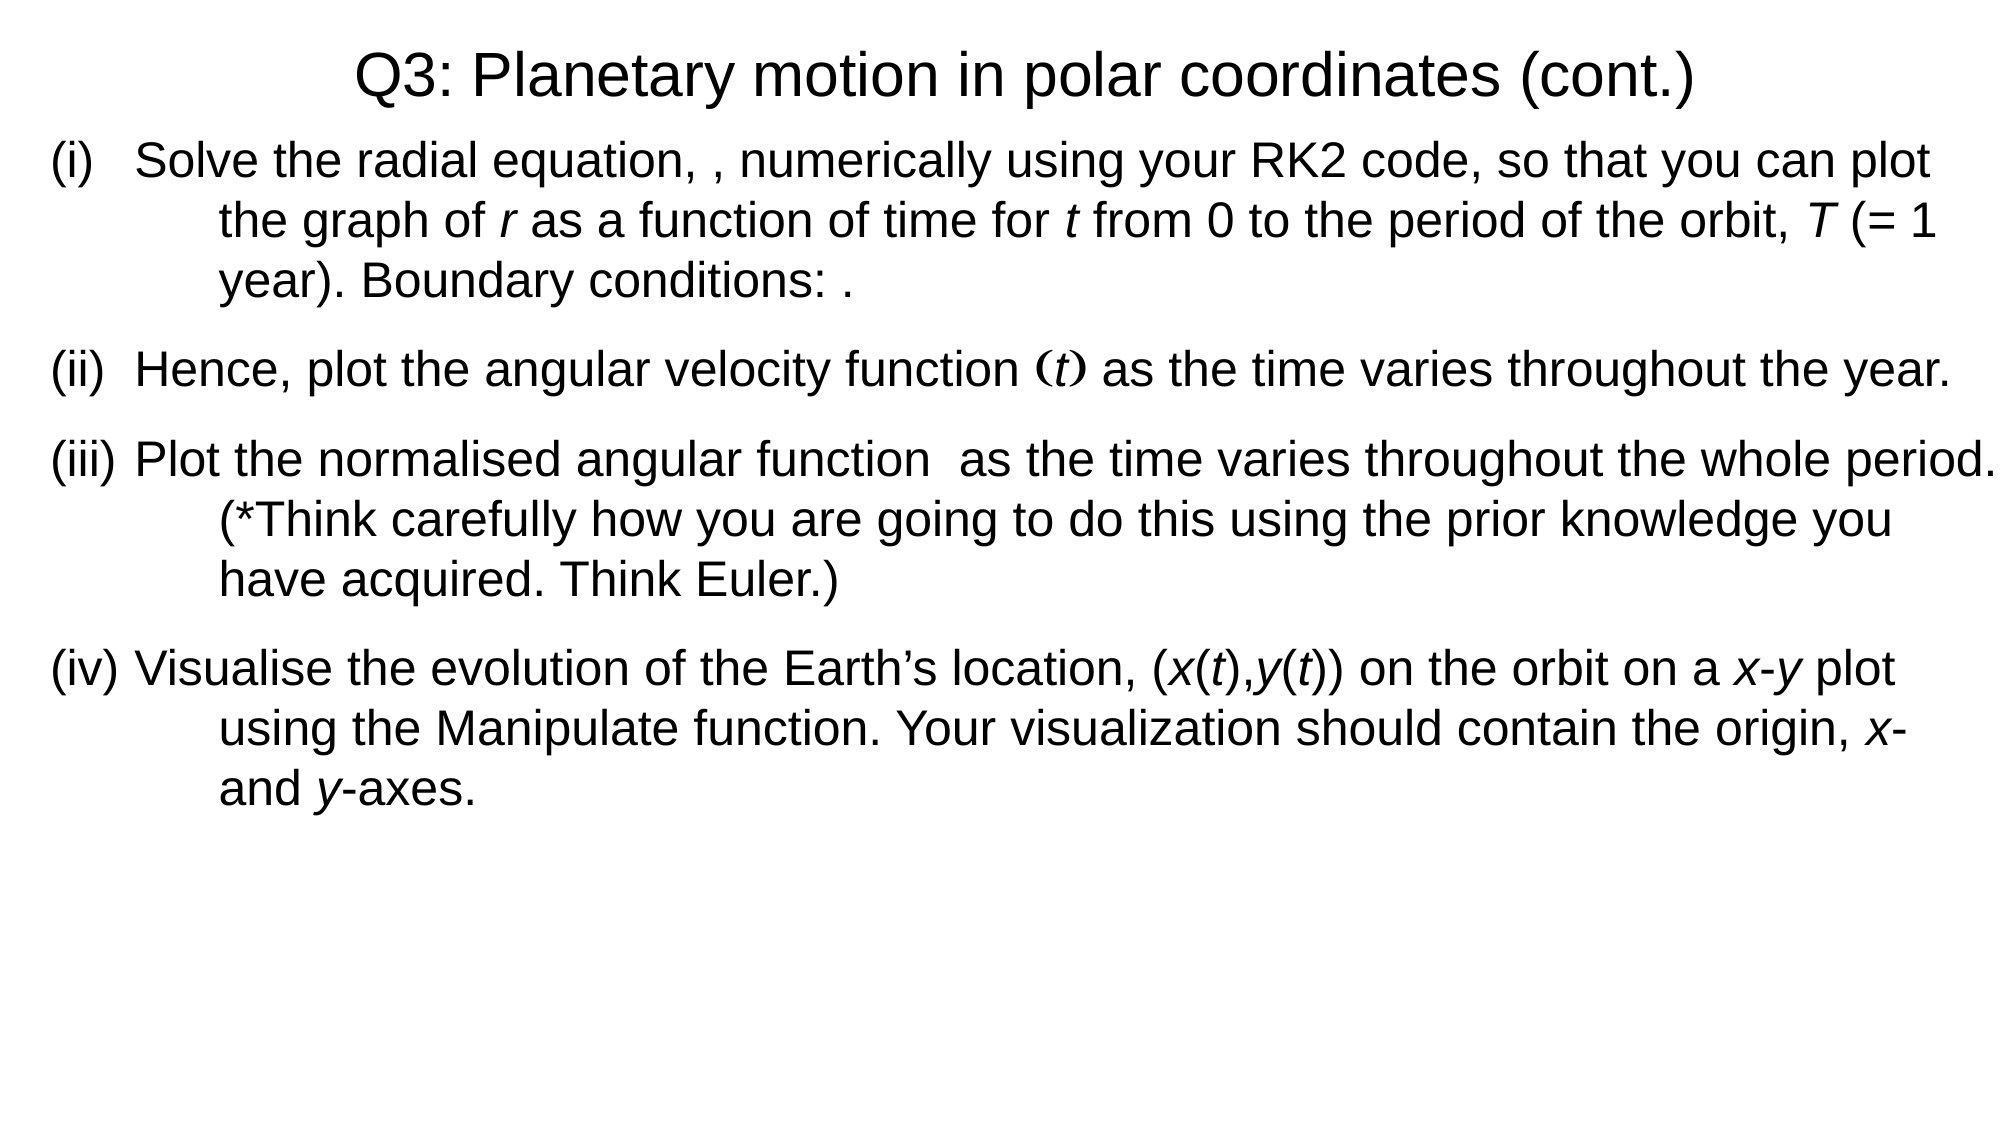

# Q3: Planetary motion in polar coordinates (cont.)
Solve the radial equation, , numerically using your RK2 code, so that you can plot the graph of r as a function of time for t from 0 to the period of the orbit, T (= 1 year). Boundary conditions: .
Hence, plot the angular velocity function (t) as the time varies throughout the year.
Plot the normalised angular function as the time varies throughout the whole period. (*Think carefully how you are going to do this using the prior knowledge you have acquired. Think Euler.)
Visualise the evolution of the Earth’s location, (x(t),y(t)) on the orbit on a x-y plot using the Manipulate function. Your visualization should contain the origin, x- and y-axes.